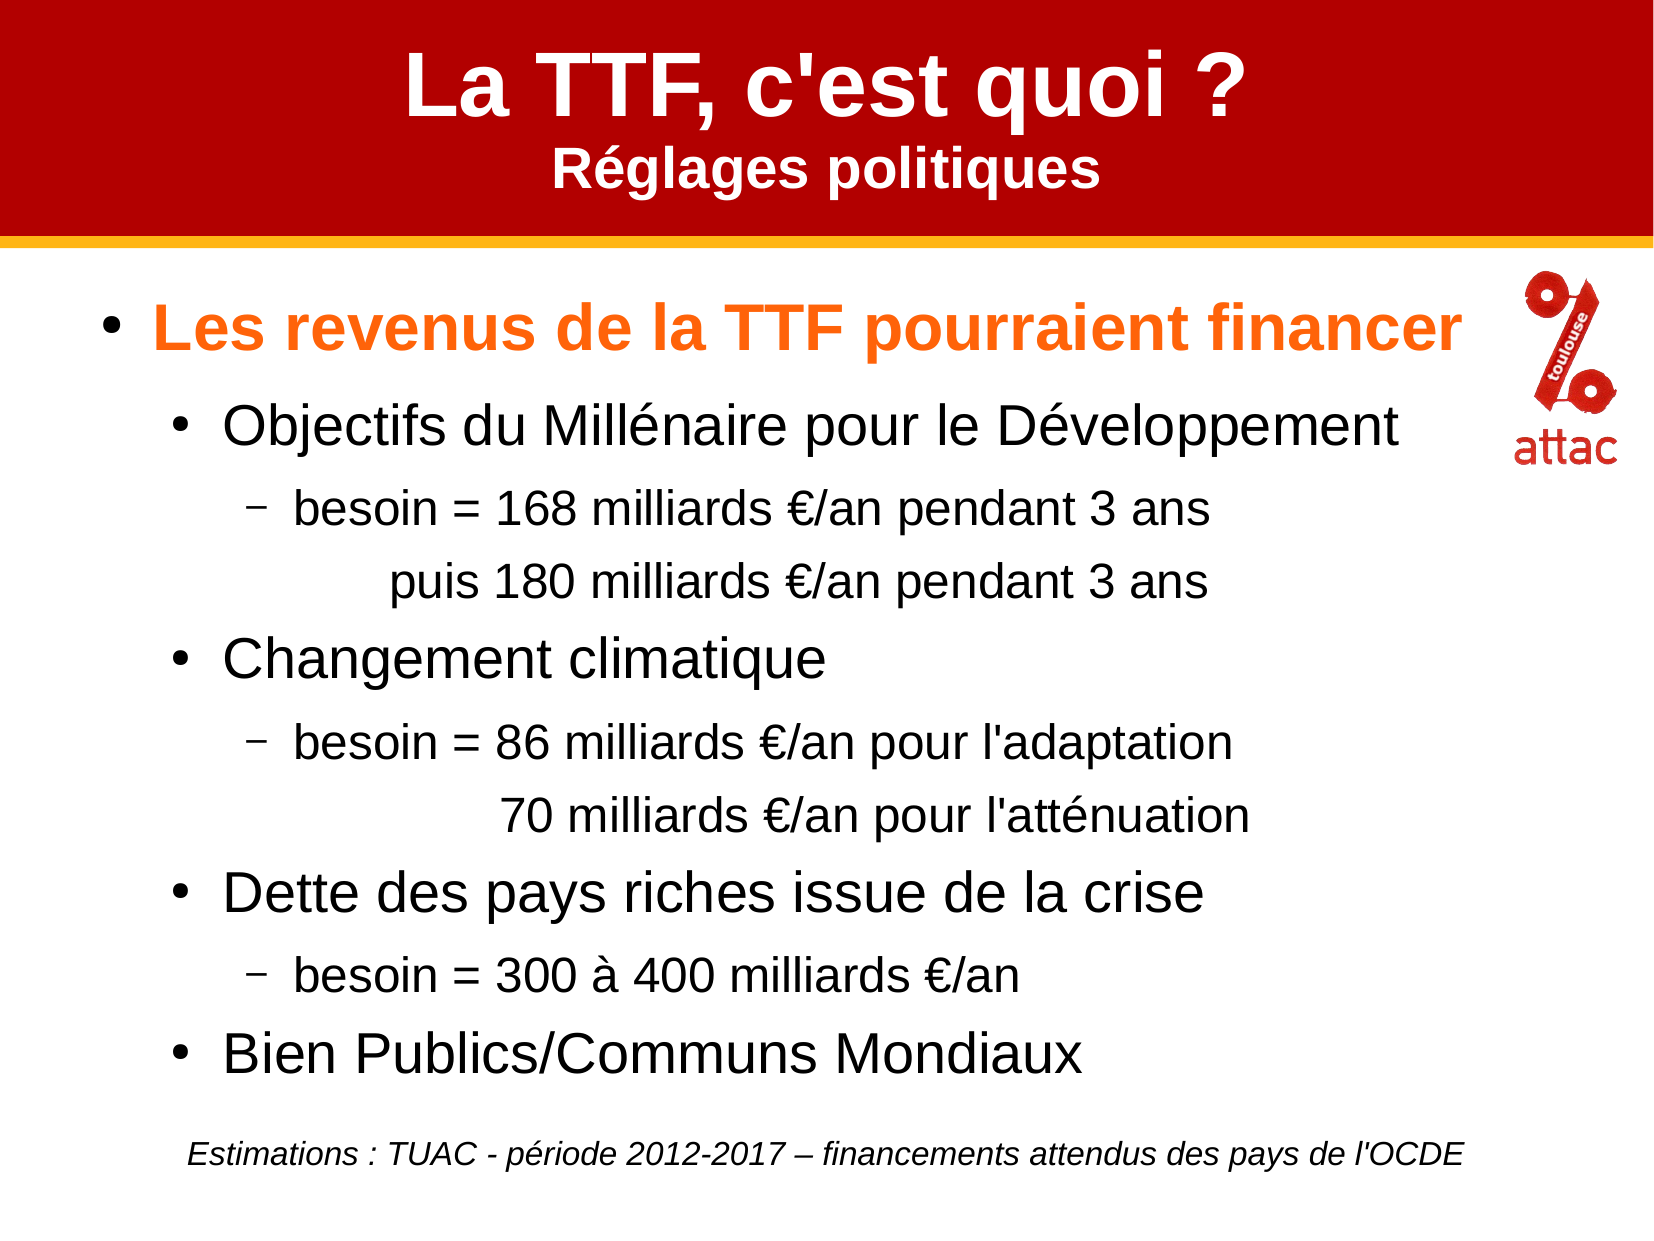

# La TTF, c'est quoi ? Réglages politiques
Les revenus de la TTF pourraient financer
Objectifs du Millénaire pour le Développement
besoin = 168 milliards €/an pendant 3 ans
 puis 180 milliards €/an pendant 3 ans
Changement climatique
besoin = 86 milliards €/an pour l'adaptation
 70 milliards €/an pour l'atténuation
Dette des pays riches issue de la crise
besoin = 300 à 400 milliards €/an
Bien Publics/Communs Mondiaux
Estimations : TUAC - période 2012-2017 – financements attendus des pays de l'OCDE